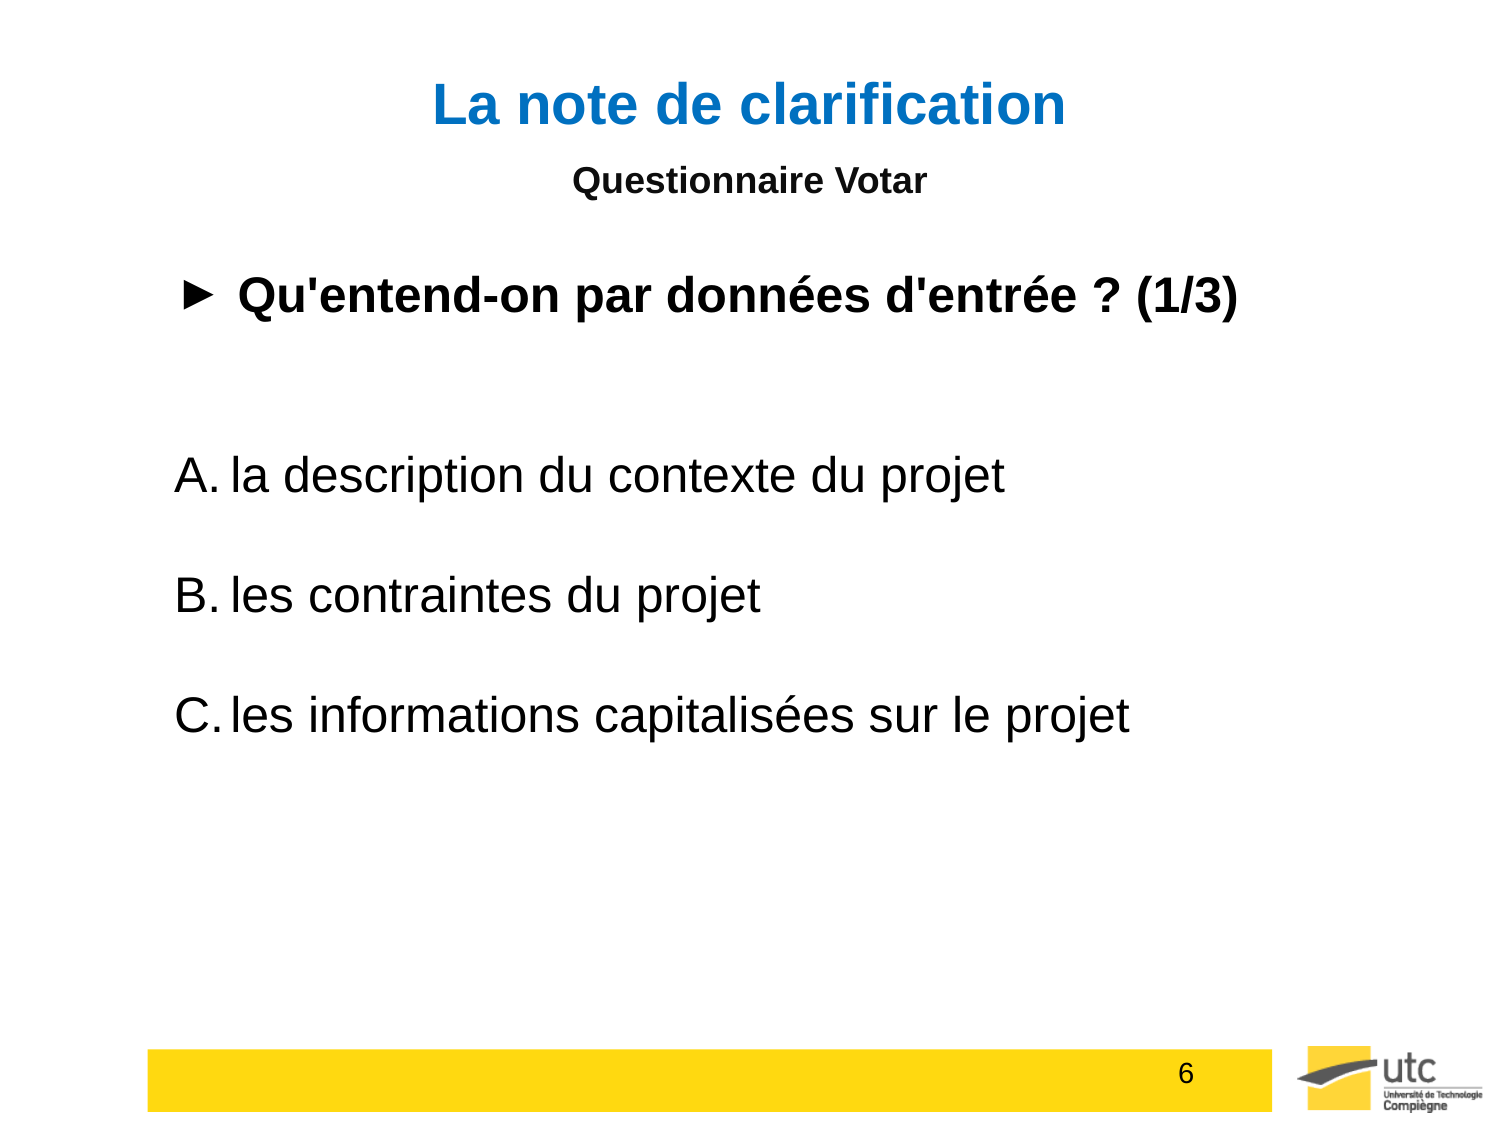

La note de clarification
Questionnaire Votar
 Qu'entend-on par données d'entrée ? (1/3)
la description du contexte du projet
les contraintes du projet
les informations capitalisées sur le projet